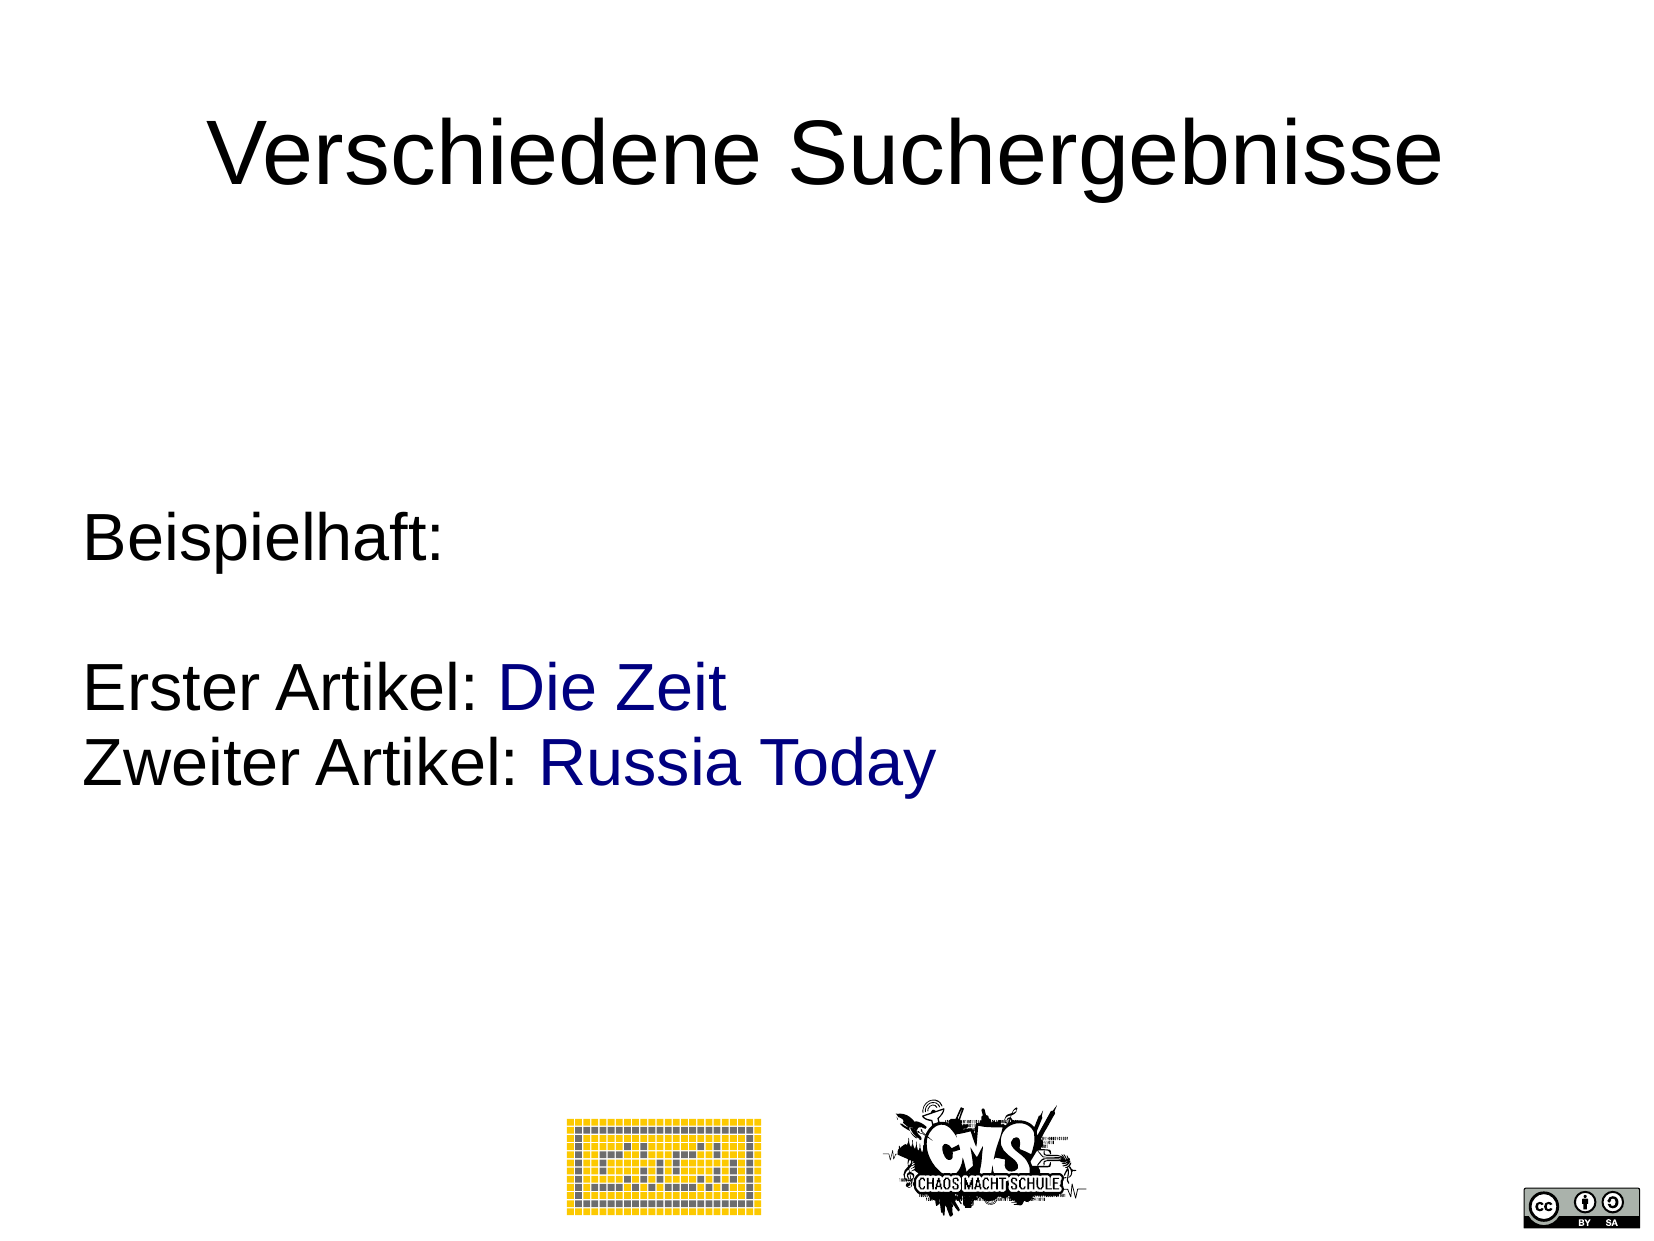

# Verschiedene Suchergebnisse
Beispielhaft:
Erster Artikel: Die Zeit
Zweiter Artikel: Russia Today